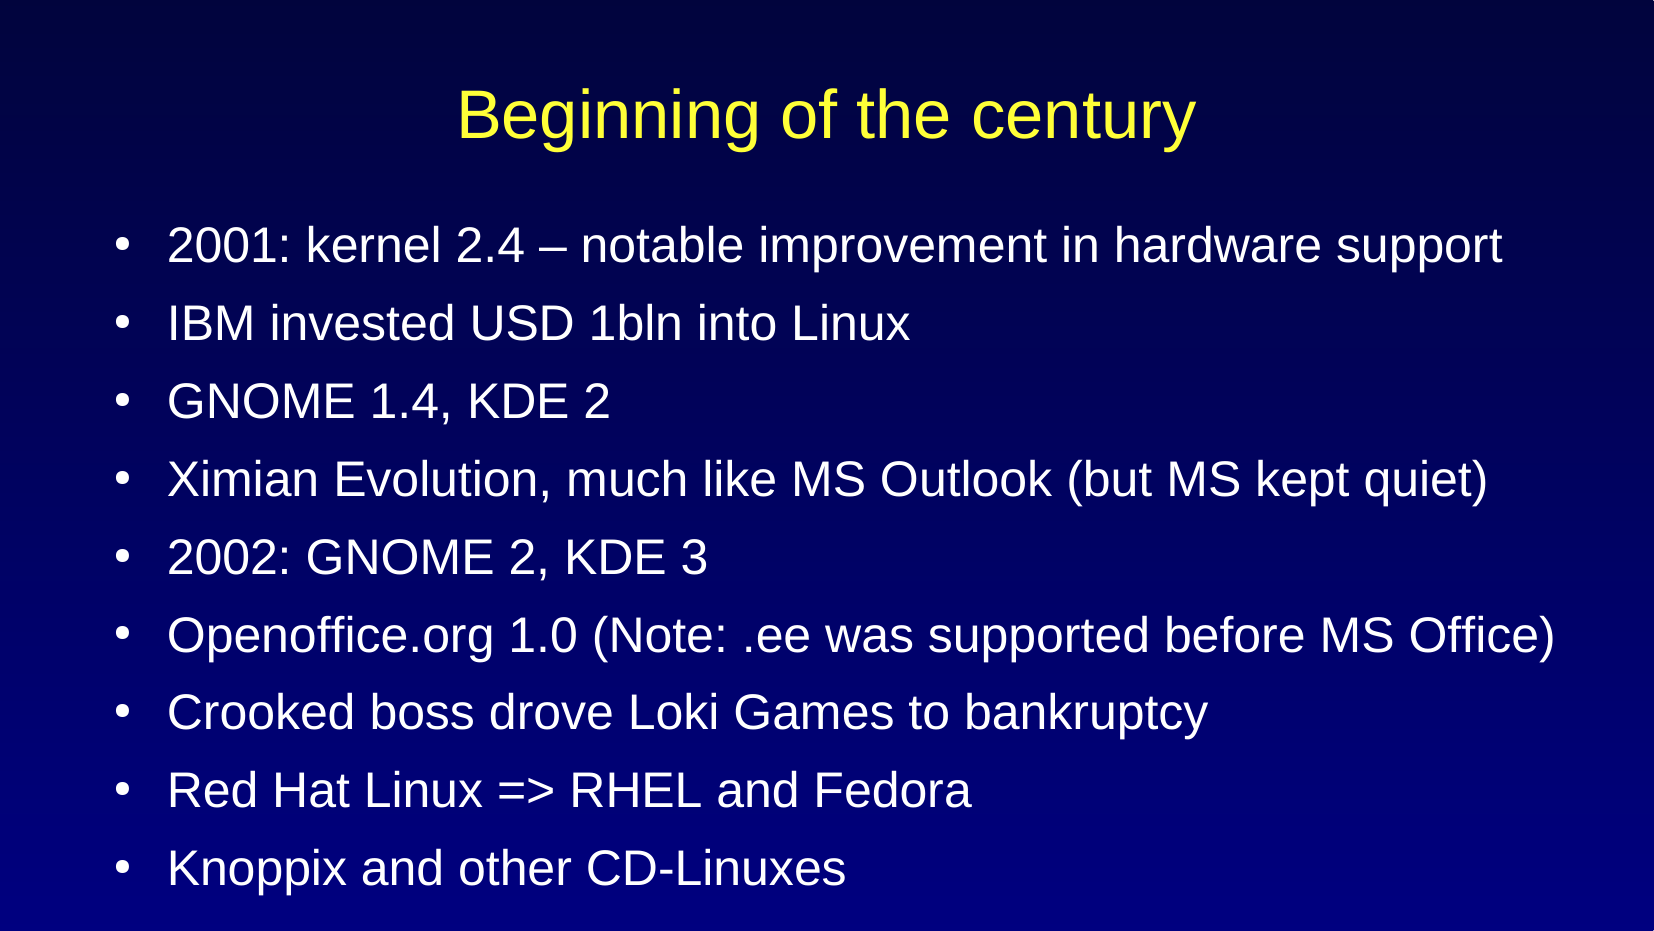

# Beginning of the century
2001: kernel 2.4 – notable improvement in hardware support
IBM invested USD 1bln into Linux
GNOME 1.4, KDE 2
Ximian Evolution, much like MS Outlook (but MS kept quiet)
2002: GNOME 2, KDE 3
Openoffice.org 1.0 (Note: .ee was supported before MS Office)
Crooked boss drove Loki Games to bankruptcy
Red Hat Linux => RHEL and Fedora
Knoppix and other CD-Linuxes